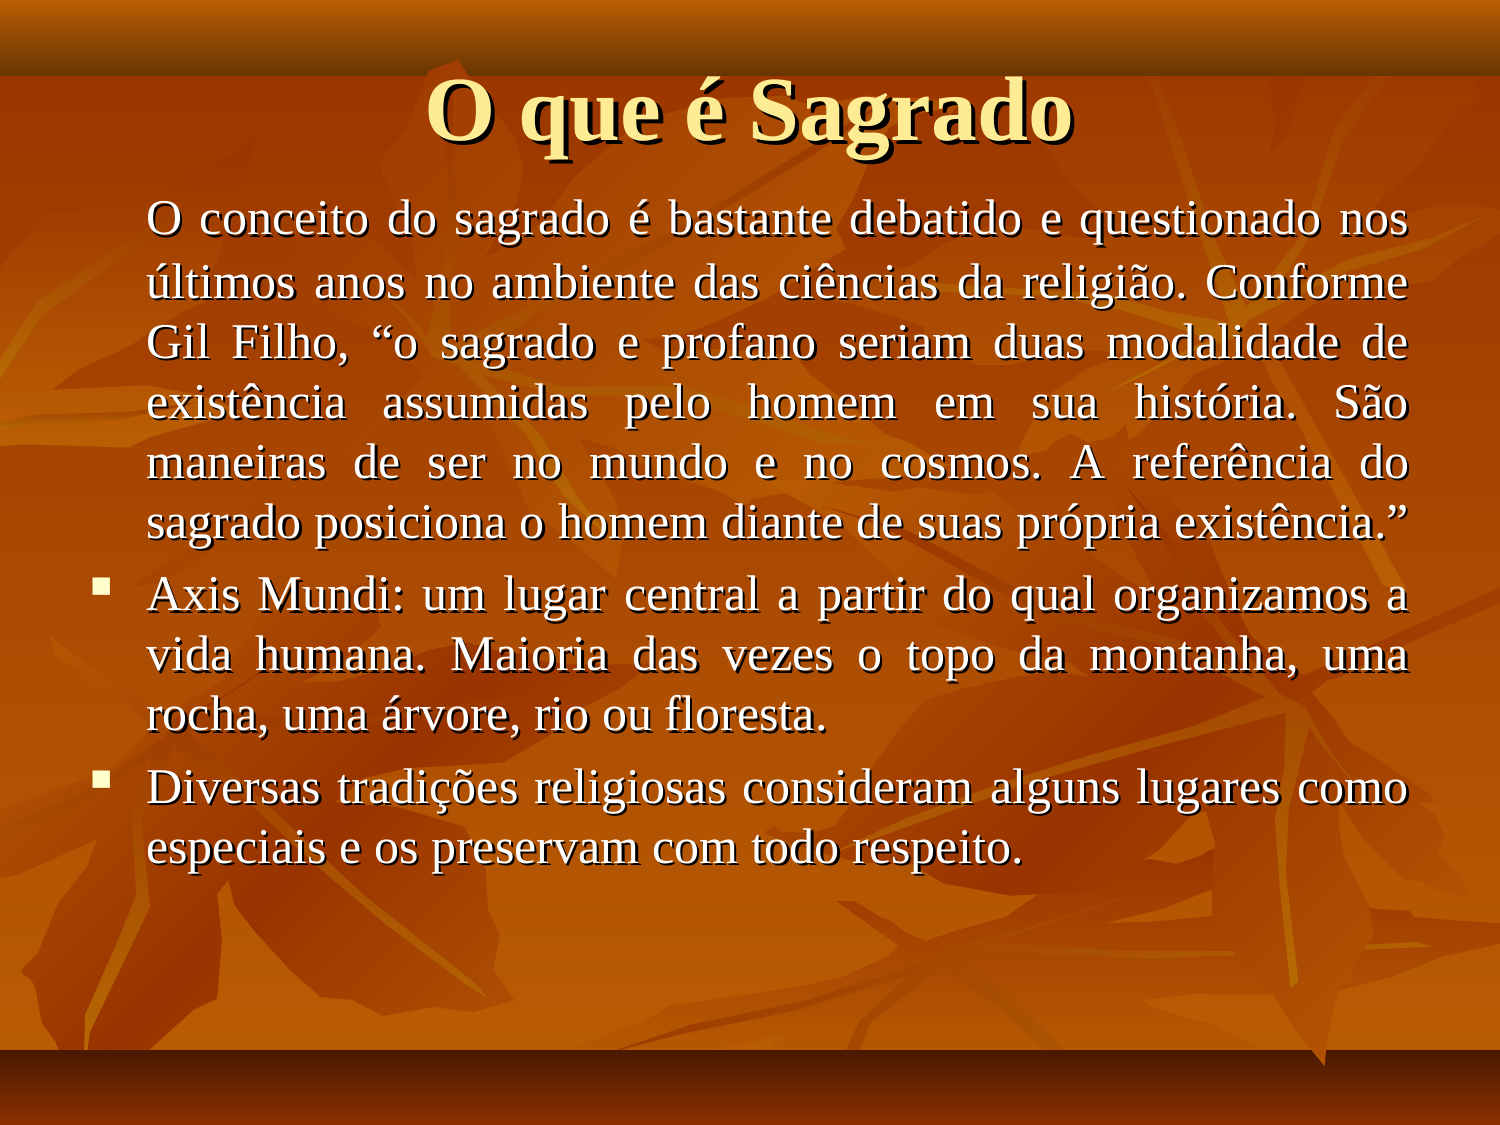

# O que é Sagrado
	O conceito do sagrado é bastante debatido e questionado nos últimos anos no ambiente das ciências da religião. Conforme Gil Filho, “o sagrado e profano seriam duas modalidade de existência assumidas pelo homem em sua história. São maneiras de ser no mundo e no cosmos. A referência do sagrado posiciona o homem diante de suas própria existência.”
Axis Mundi: um lugar central a partir do qual organizamos a vida humana. Maioria das vezes o topo da montanha, uma rocha, uma árvore, rio ou floresta.
Diversas tradições religiosas consideram alguns lugares como especiais e os preservam com todo respeito.